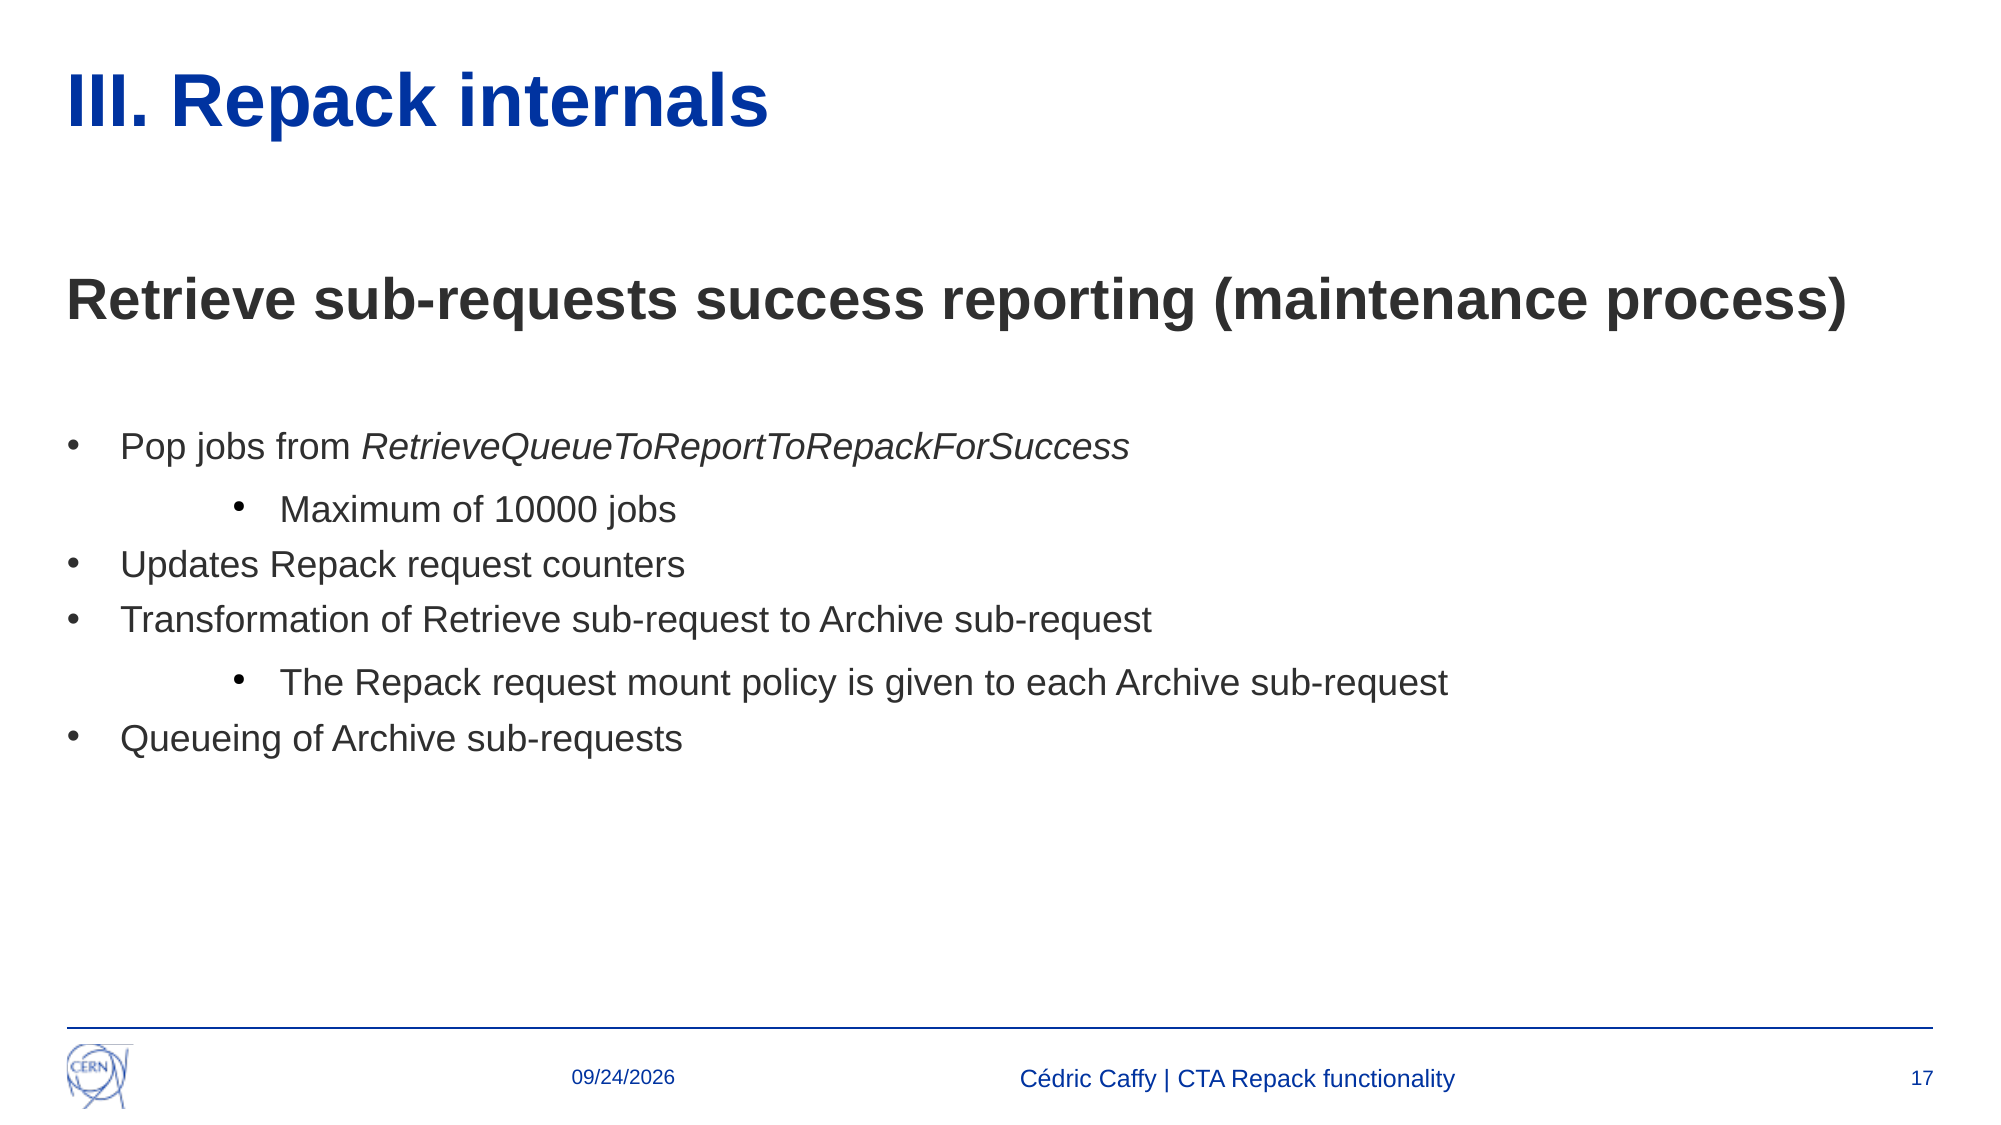

III. Repack internals
# Retrieve sub-requests success reporting (maintenance process)
Pop jobs from RetrieveQueueToReportToRepackForSuccess
Maximum of 10000 jobs
Updates Repack request counters
Transformation of Retrieve sub-request to Archive sub-request
The Repack request mount policy is given to each Archive sub-request
Queueing of Archive sub-requests
Cédric Caffy | CTA Repack functionality